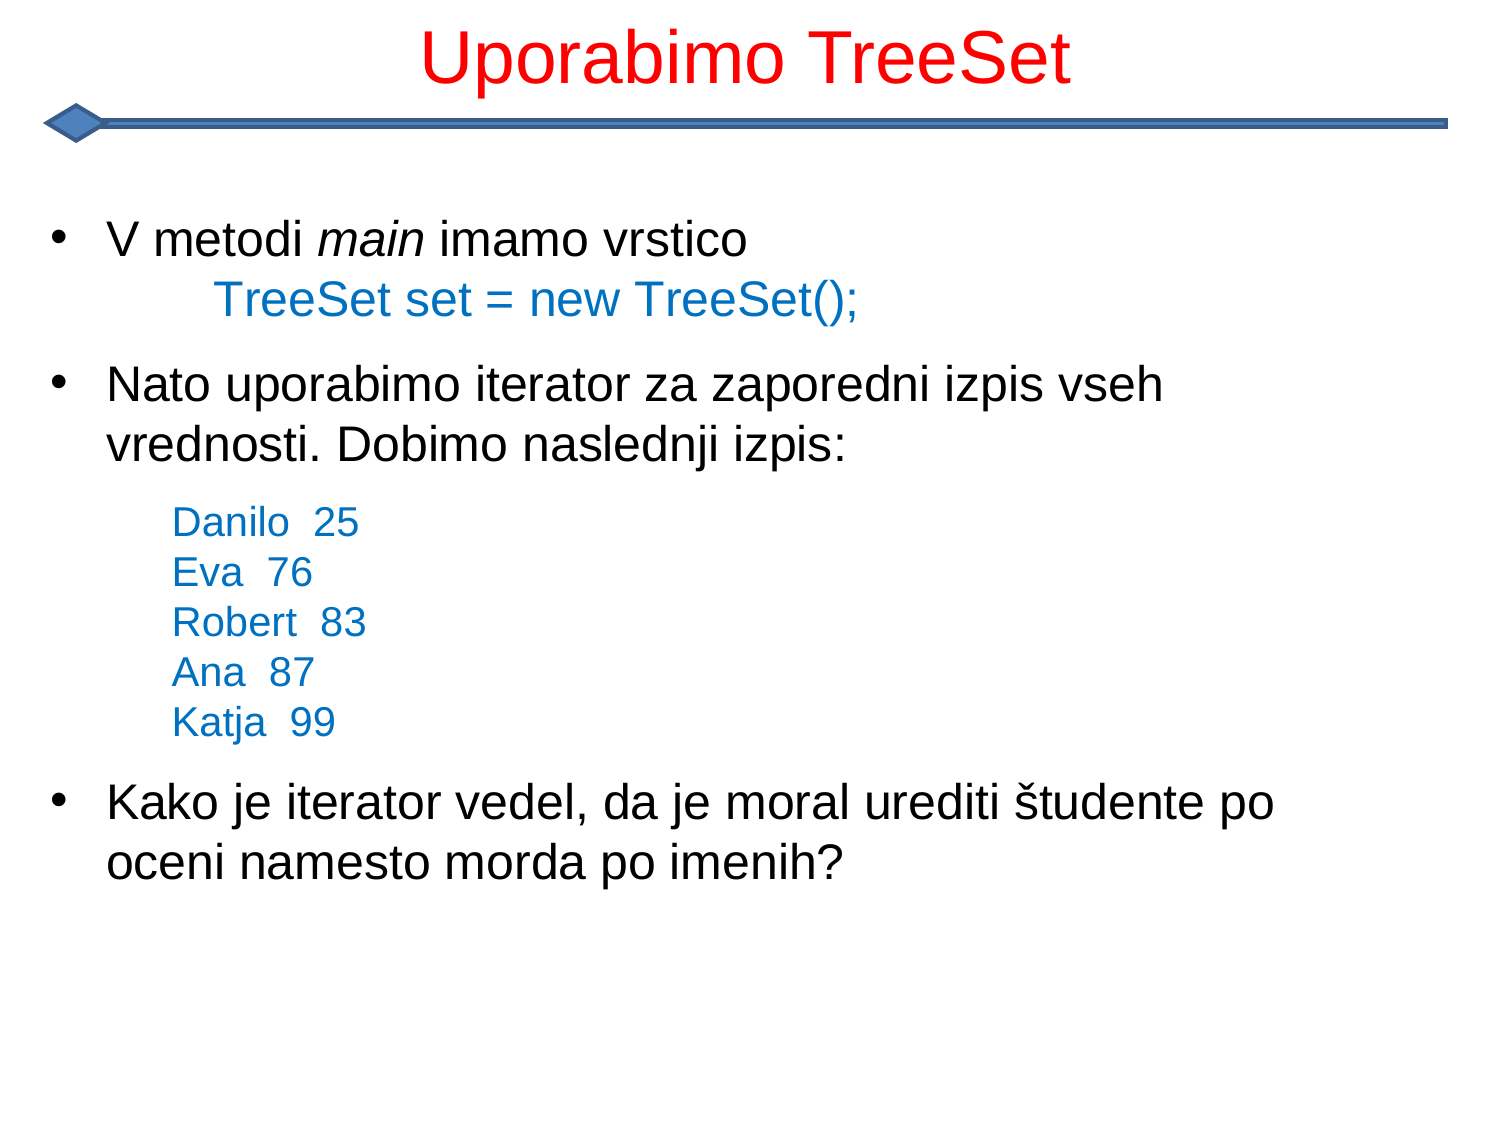

# Uporabimo TreeSet
V metodi main imamo vrstico
	 TreeSet set = new TreeSet();
Nato uporabimo iterator za zaporedni izpis vseh vrednosti. Dobimo naslednji izpis:
Danilo 25
Eva 76
Robert 83
Ana 87
Katja 99
Kako je iterator vedel, da je moral urediti študente po oceni namesto morda po imenih?